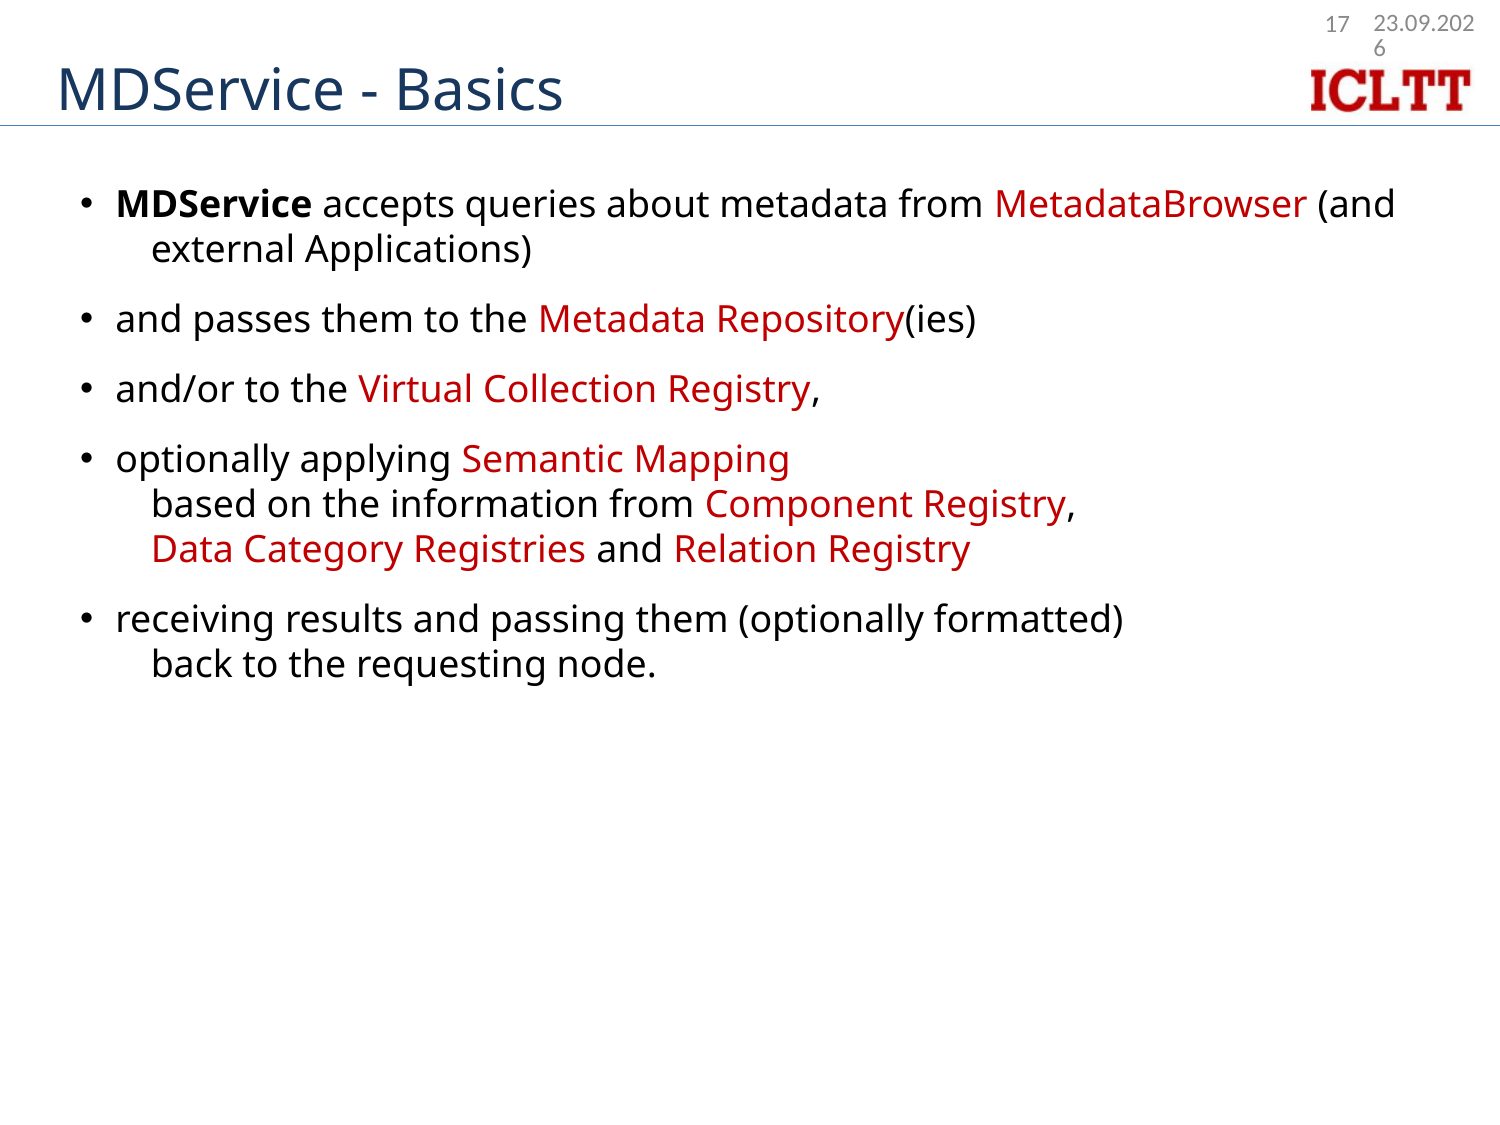

17
# MDService - Basics
MDService accepts queries about metadata from MetadataBrowser (and external Applications)
and passes them to the Metadata Repository(ies)
and/or to the Virtual Collection Registry,
optionally applying Semantic Mapping
based on the information from Component Registry,
Data Category Registries and Relation Registry
receiving results and passing them (optionally formatted)
back to the requesting node.